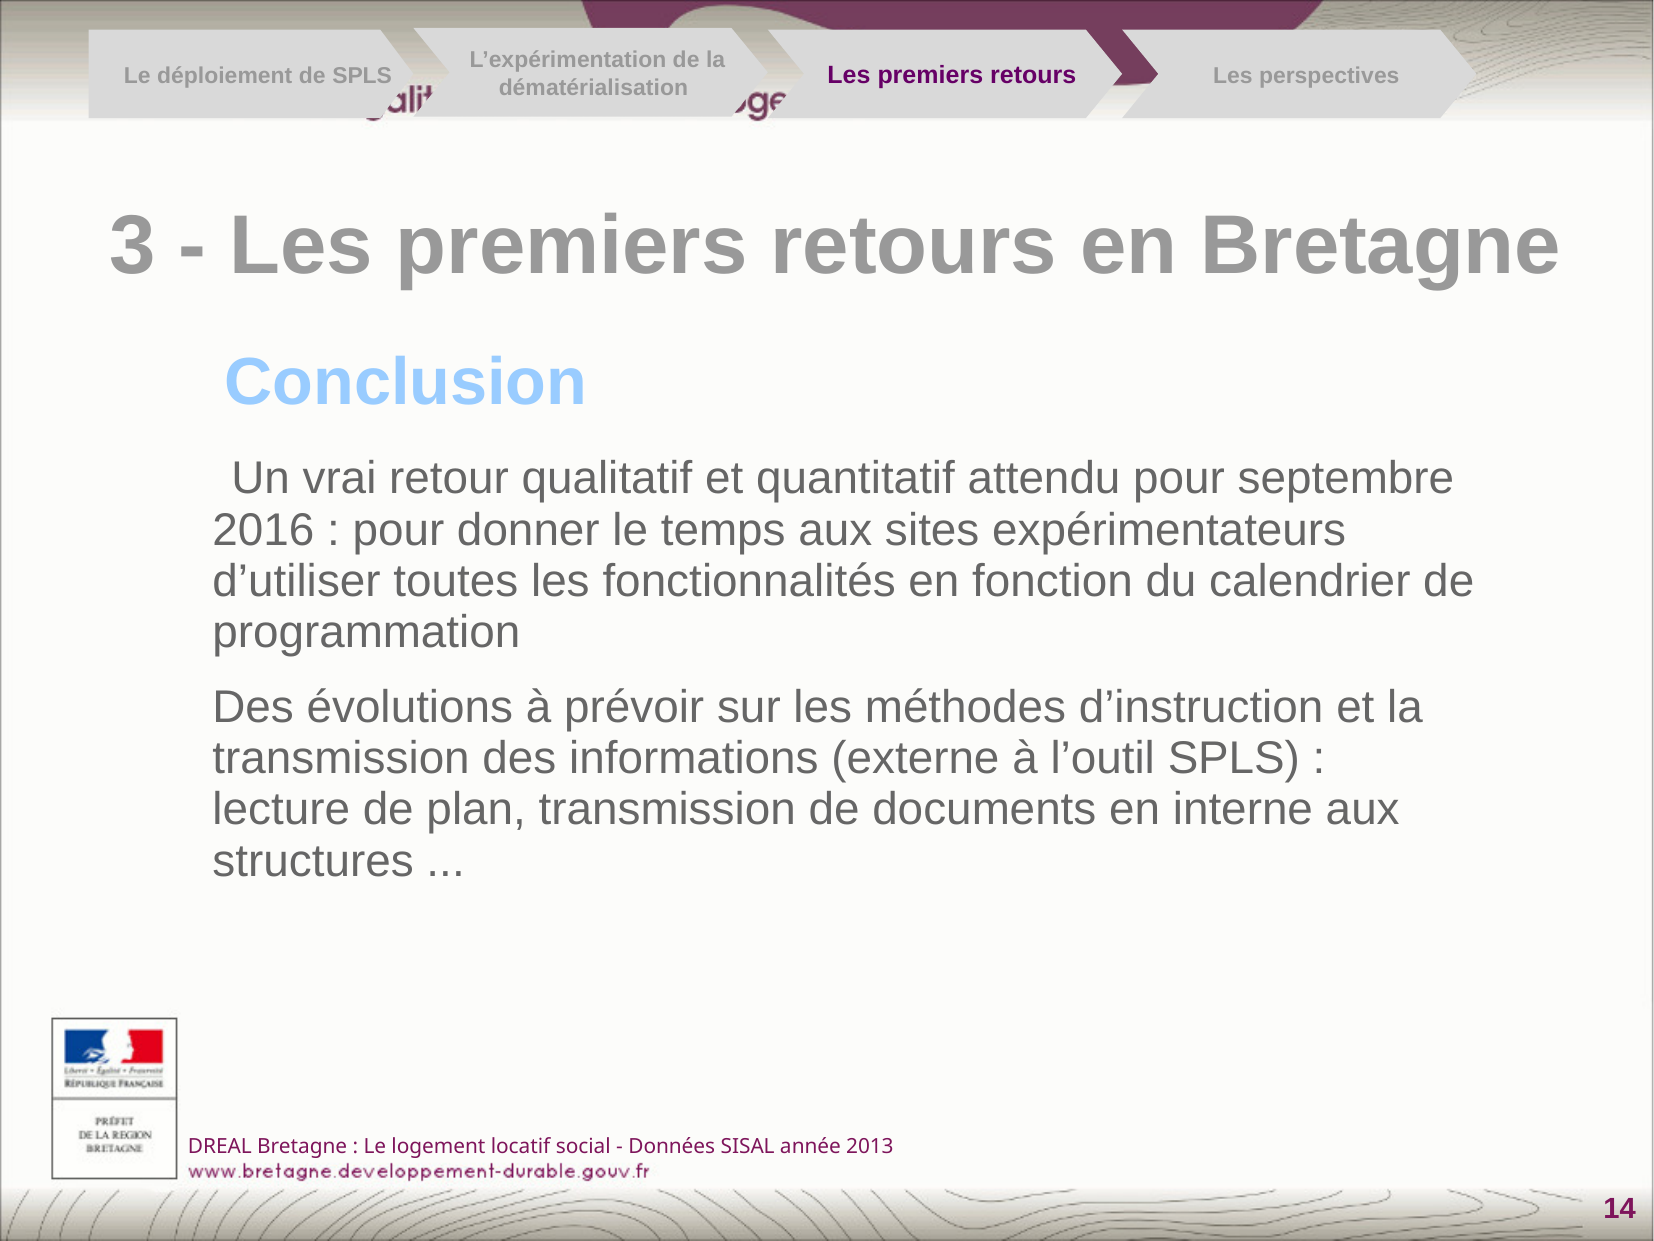

L’expérimentation de la dématérialisation
Le déploiement de SPLS
Les premiers retours
Les perspectives
# 3 - Les premiers retours en Bretagne
Conclusion
Un vrai retour qualitatif et quantitatif attendu pour septembre 2016 : pour donner le temps aux sites expérimentateurs d’utiliser toutes les fonctionnalités en fonction du calendrier de programmation
Des évolutions à prévoir sur les méthodes d’instruction et la transmission des informations (externe à l’outil SPLS) : lecture de plan, transmission de documents en interne aux structures ...
DREAL Bretagne : Le logement locatif social - Données SISAL année 2013